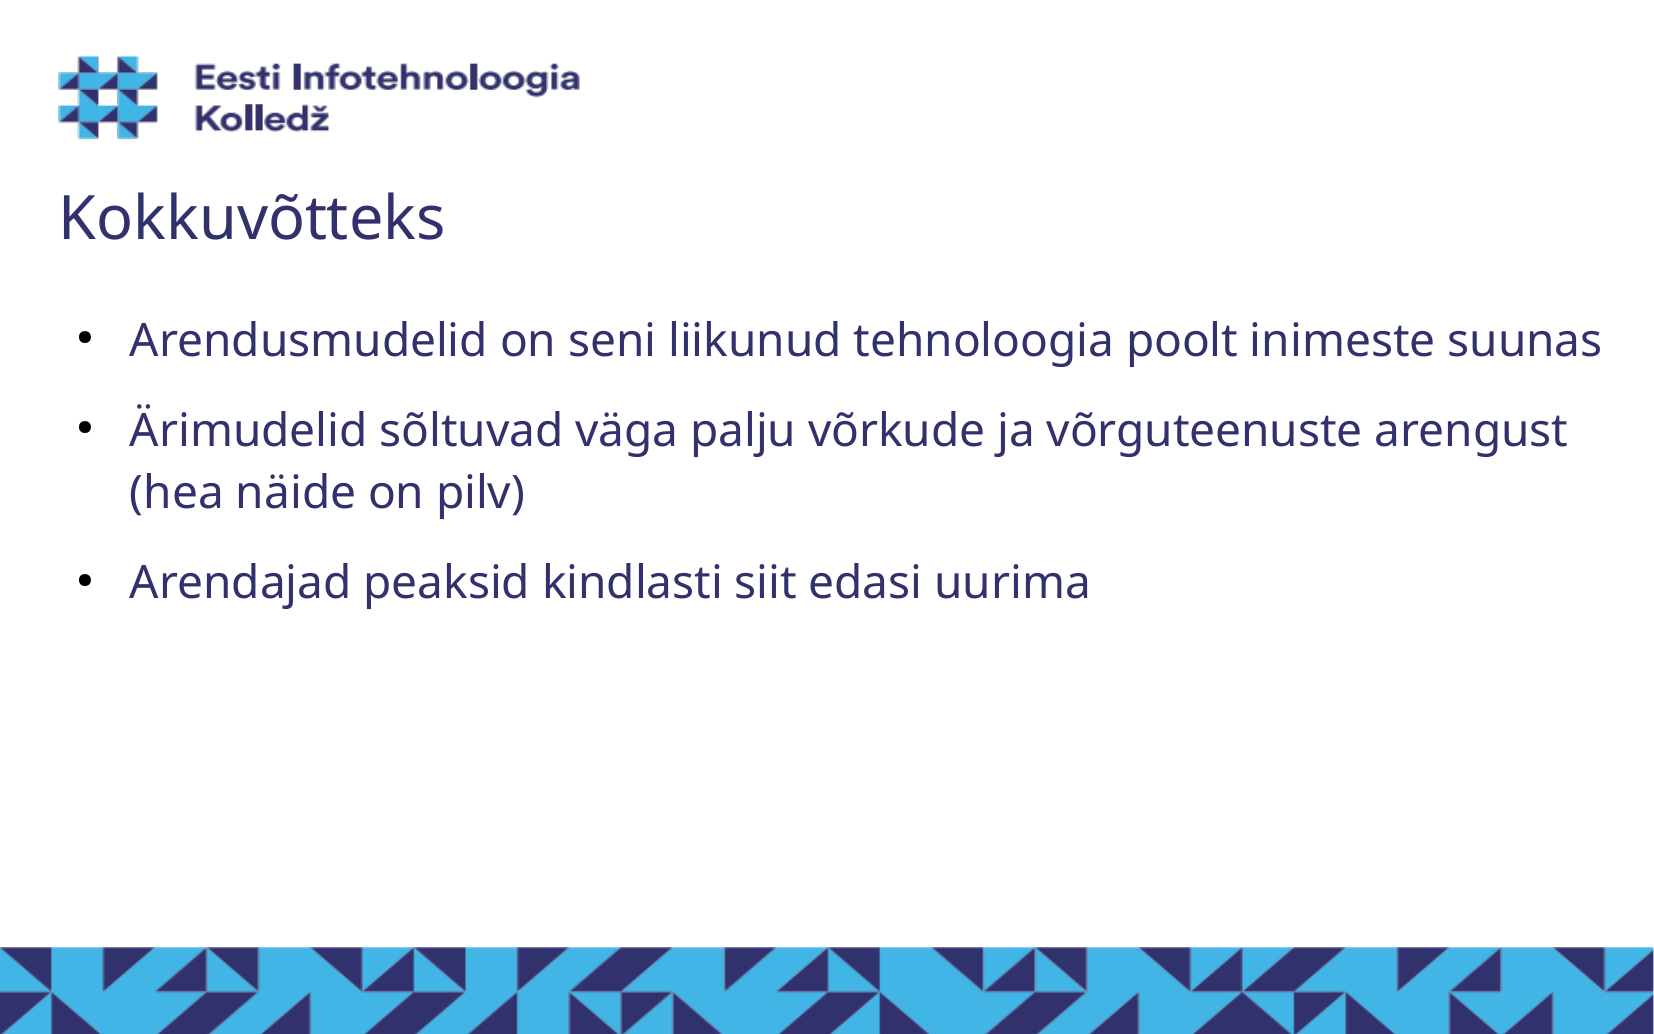

# Kokkuvõtteks
Arendusmudelid on seni liikunud tehnoloogia poolt inimeste suunas
Ärimudelid sõltuvad väga palju võrkude ja võrguteenuste arengust (hea näide on pilv)
Arendajad peaksid kindlasti siit edasi uurima